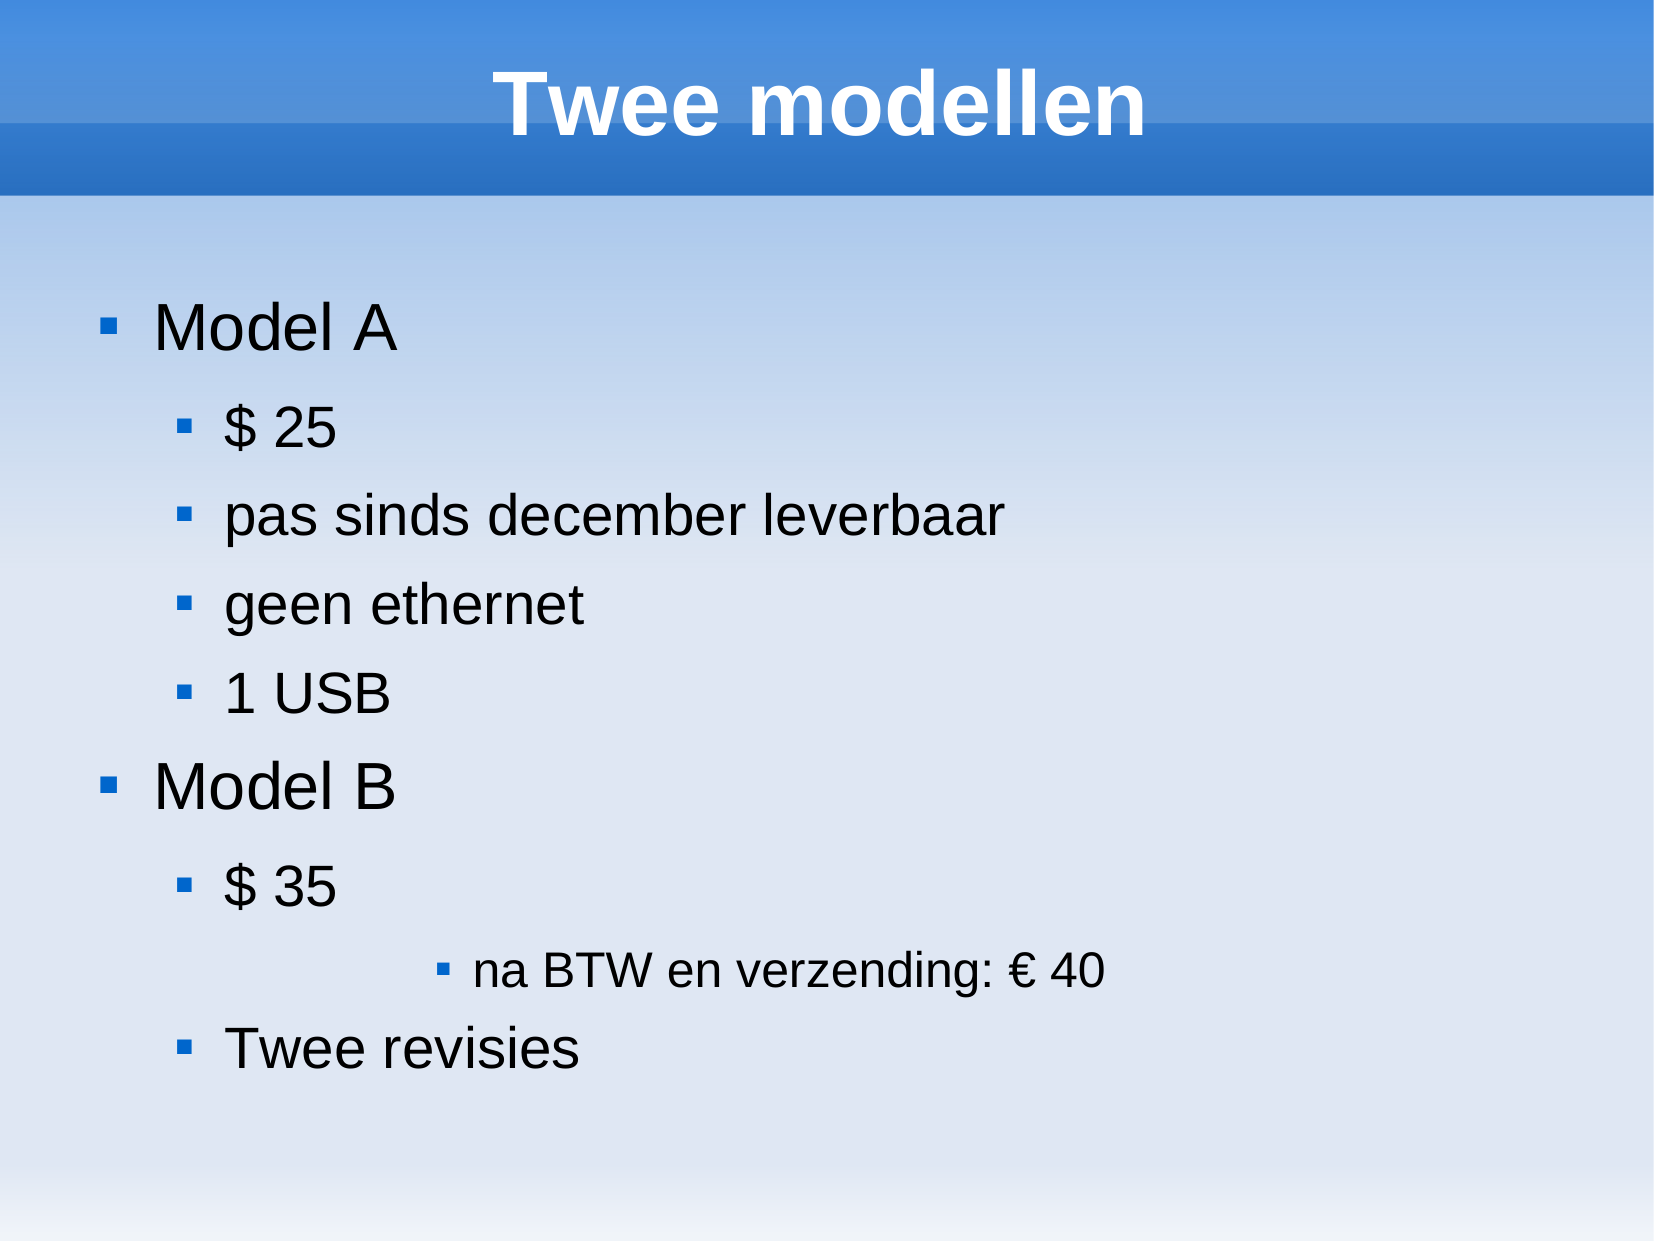

# Twee modellen
Model A
$ 25
pas sinds december leverbaar
geen ethernet
1 USB
Model B
$ 35
na BTW en verzending: € 40
Twee revisies